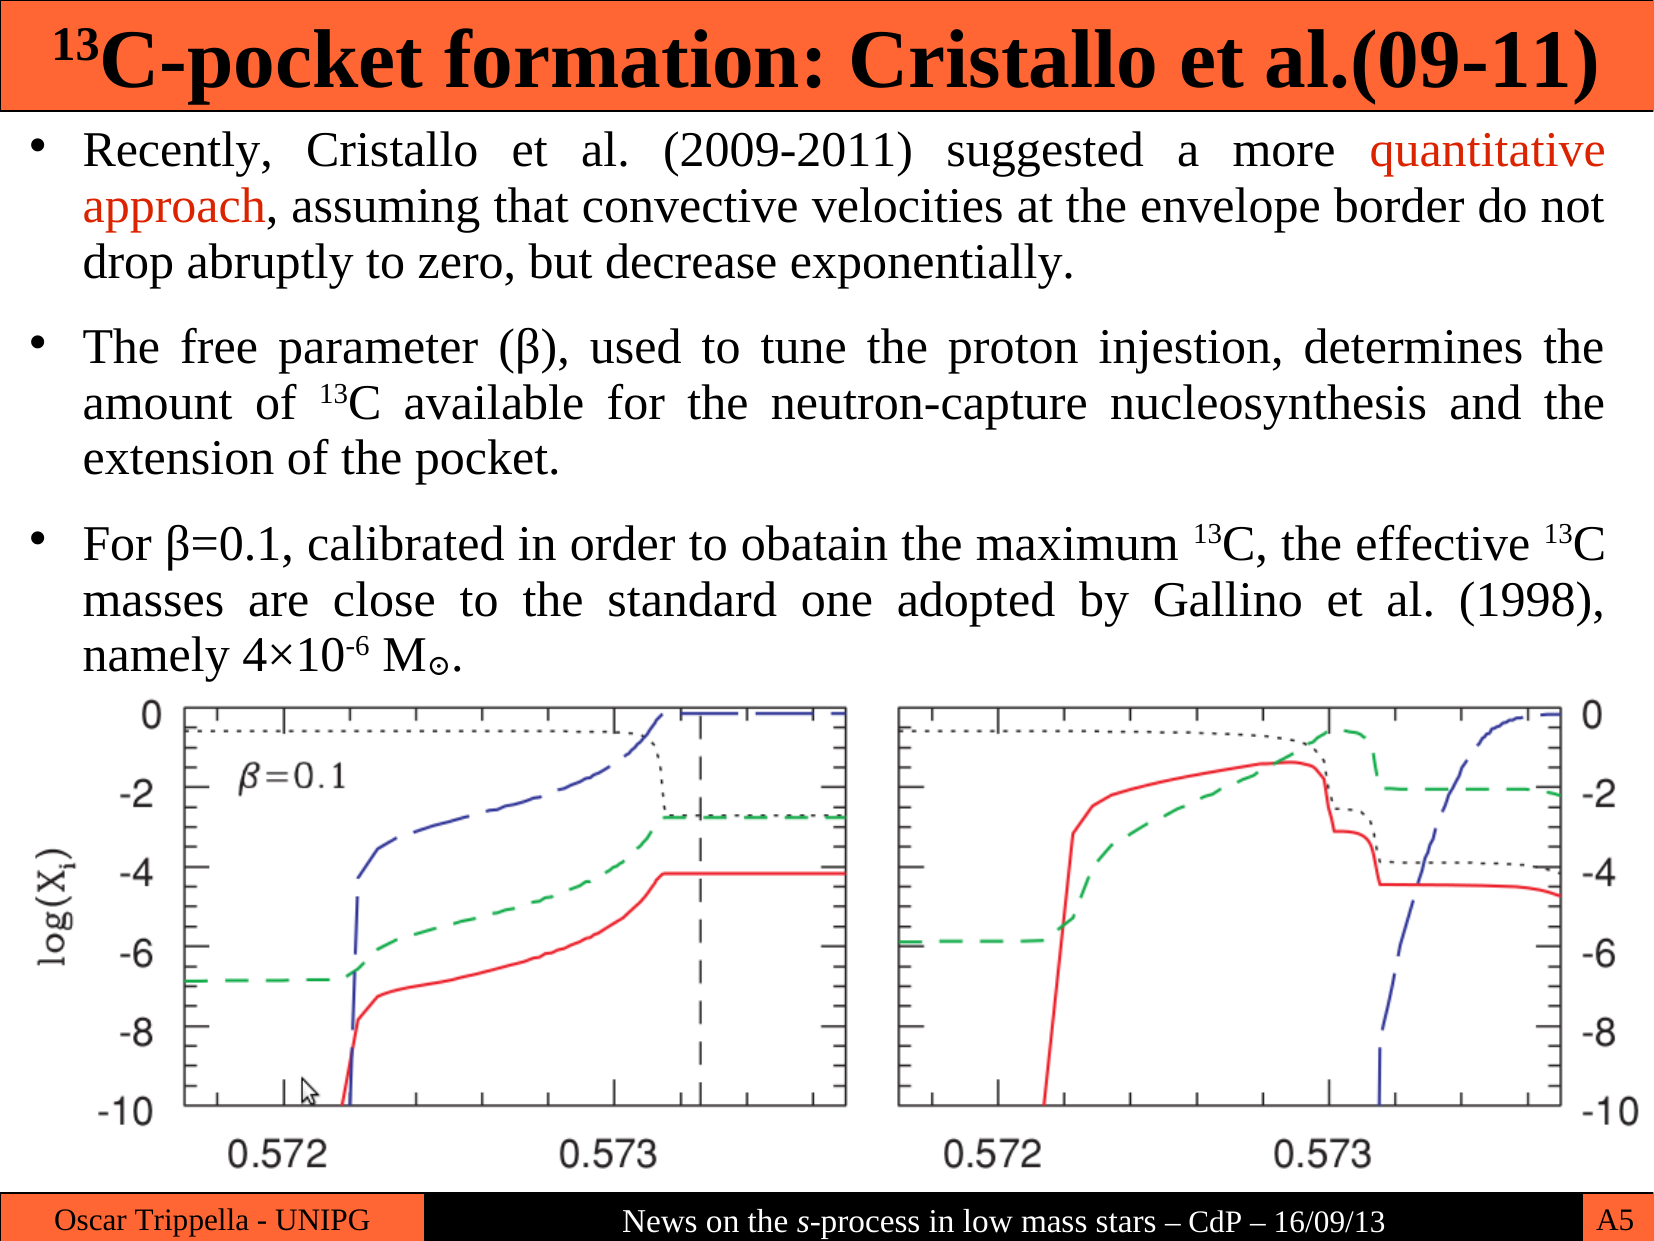

13C-pocket formation: Cristallo et al.(09-11)
# Recently, Cristallo et al. (2009-2011) suggested a more quantitative approach, assuming that convective velocities at the envelope border do not drop abruptly to zero, but decrease exponentially.
The free parameter (β), used to tune the proton injestion, determines the amount of 13C available for the neutron-capture nucleosynthesis and the extension of the pocket.
For β=0.1, calibrated in order to obatain the maximum 13C, the effective 13C masses are close to the standard one adopted by Gallino et al. (1998), namely 4×10-6 M⊙.
Oscar Trippella - UNIPG
News on the s-process in low mass stars – CdP – 16/09/13
A5